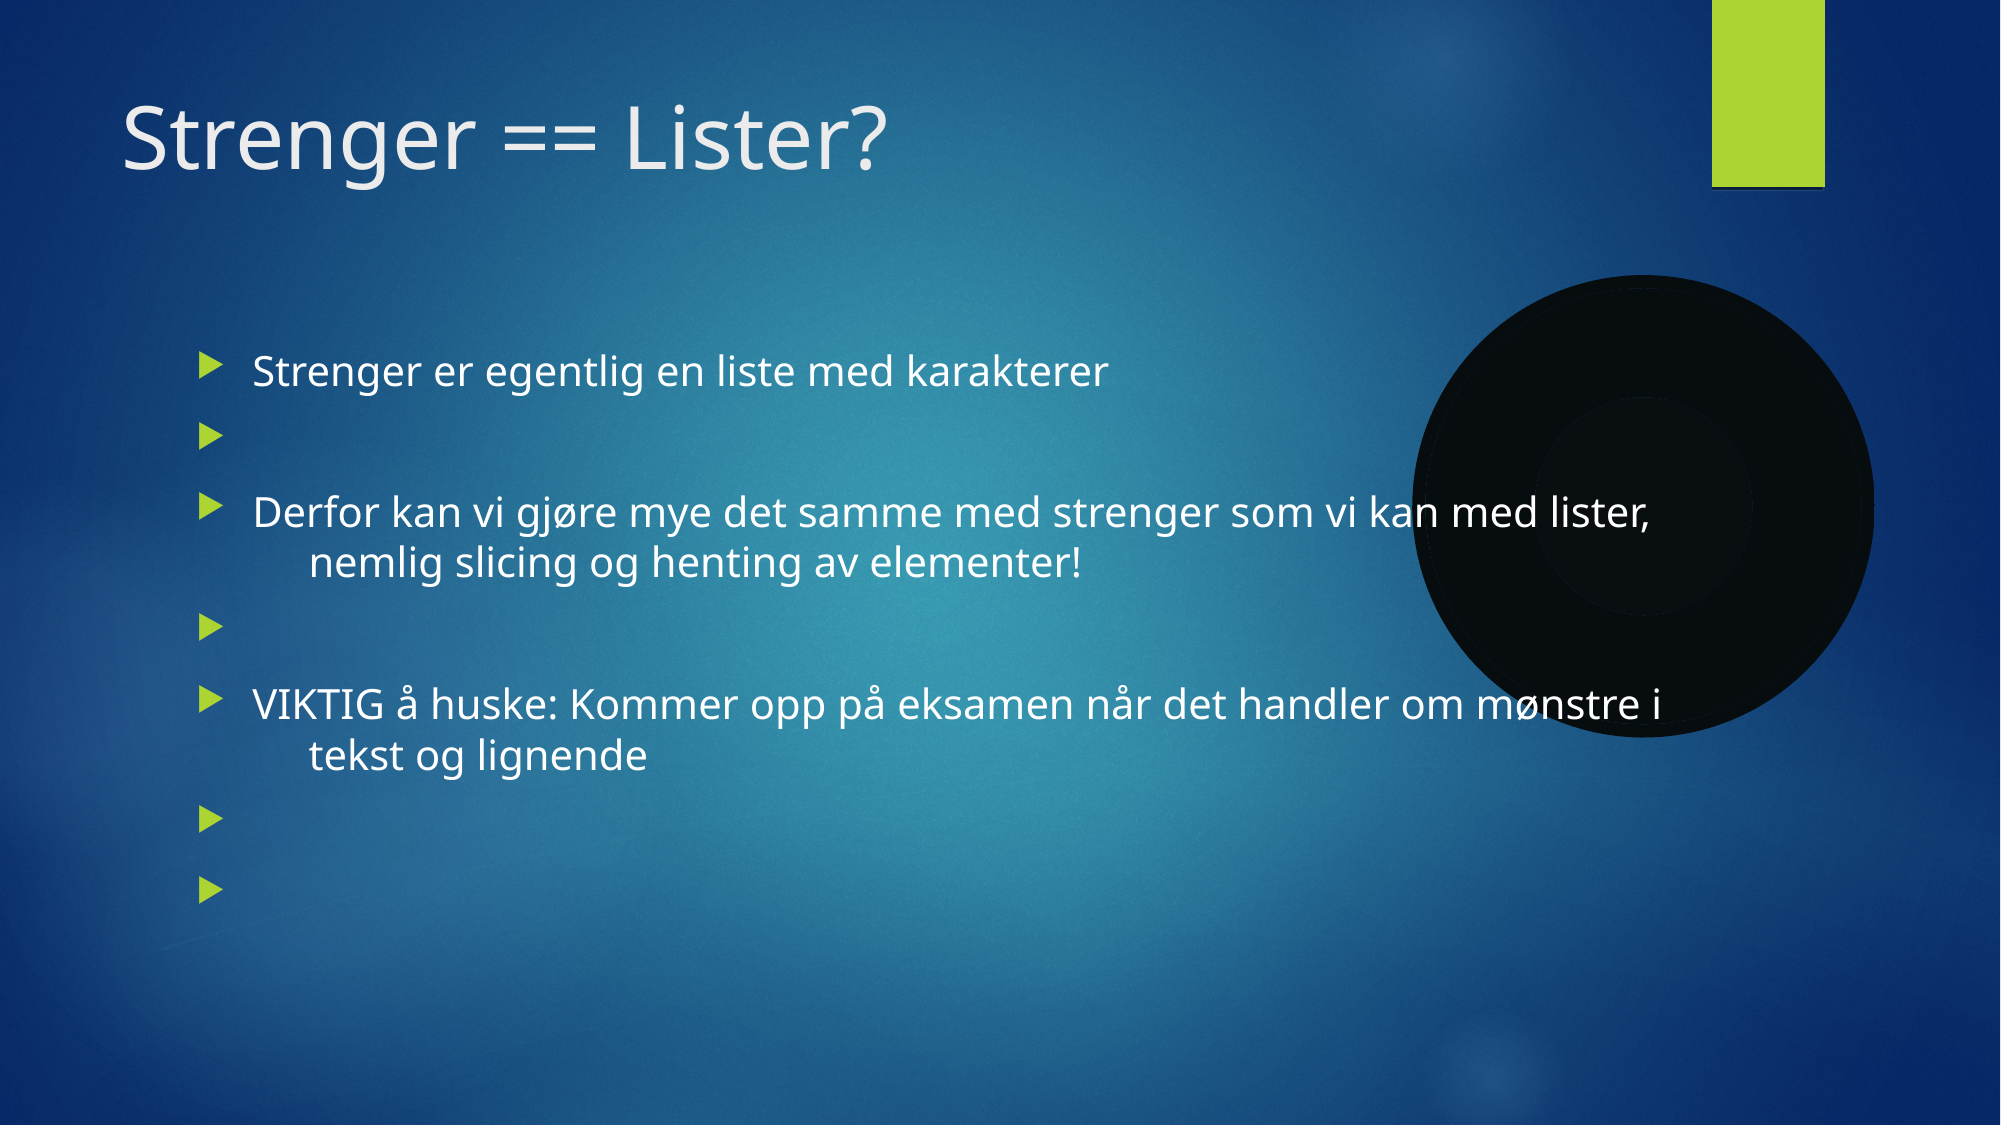

# Strenger == Lister?
Strenger er egentlig en liste med karakterer
Derfor kan vi gjøre mye det samme med strenger som vi kan med lister, nemlig slicing og henting av elementer!
VIKTIG å huske: Kommer opp på eksamen når det handler om mønstre i tekst og lignende